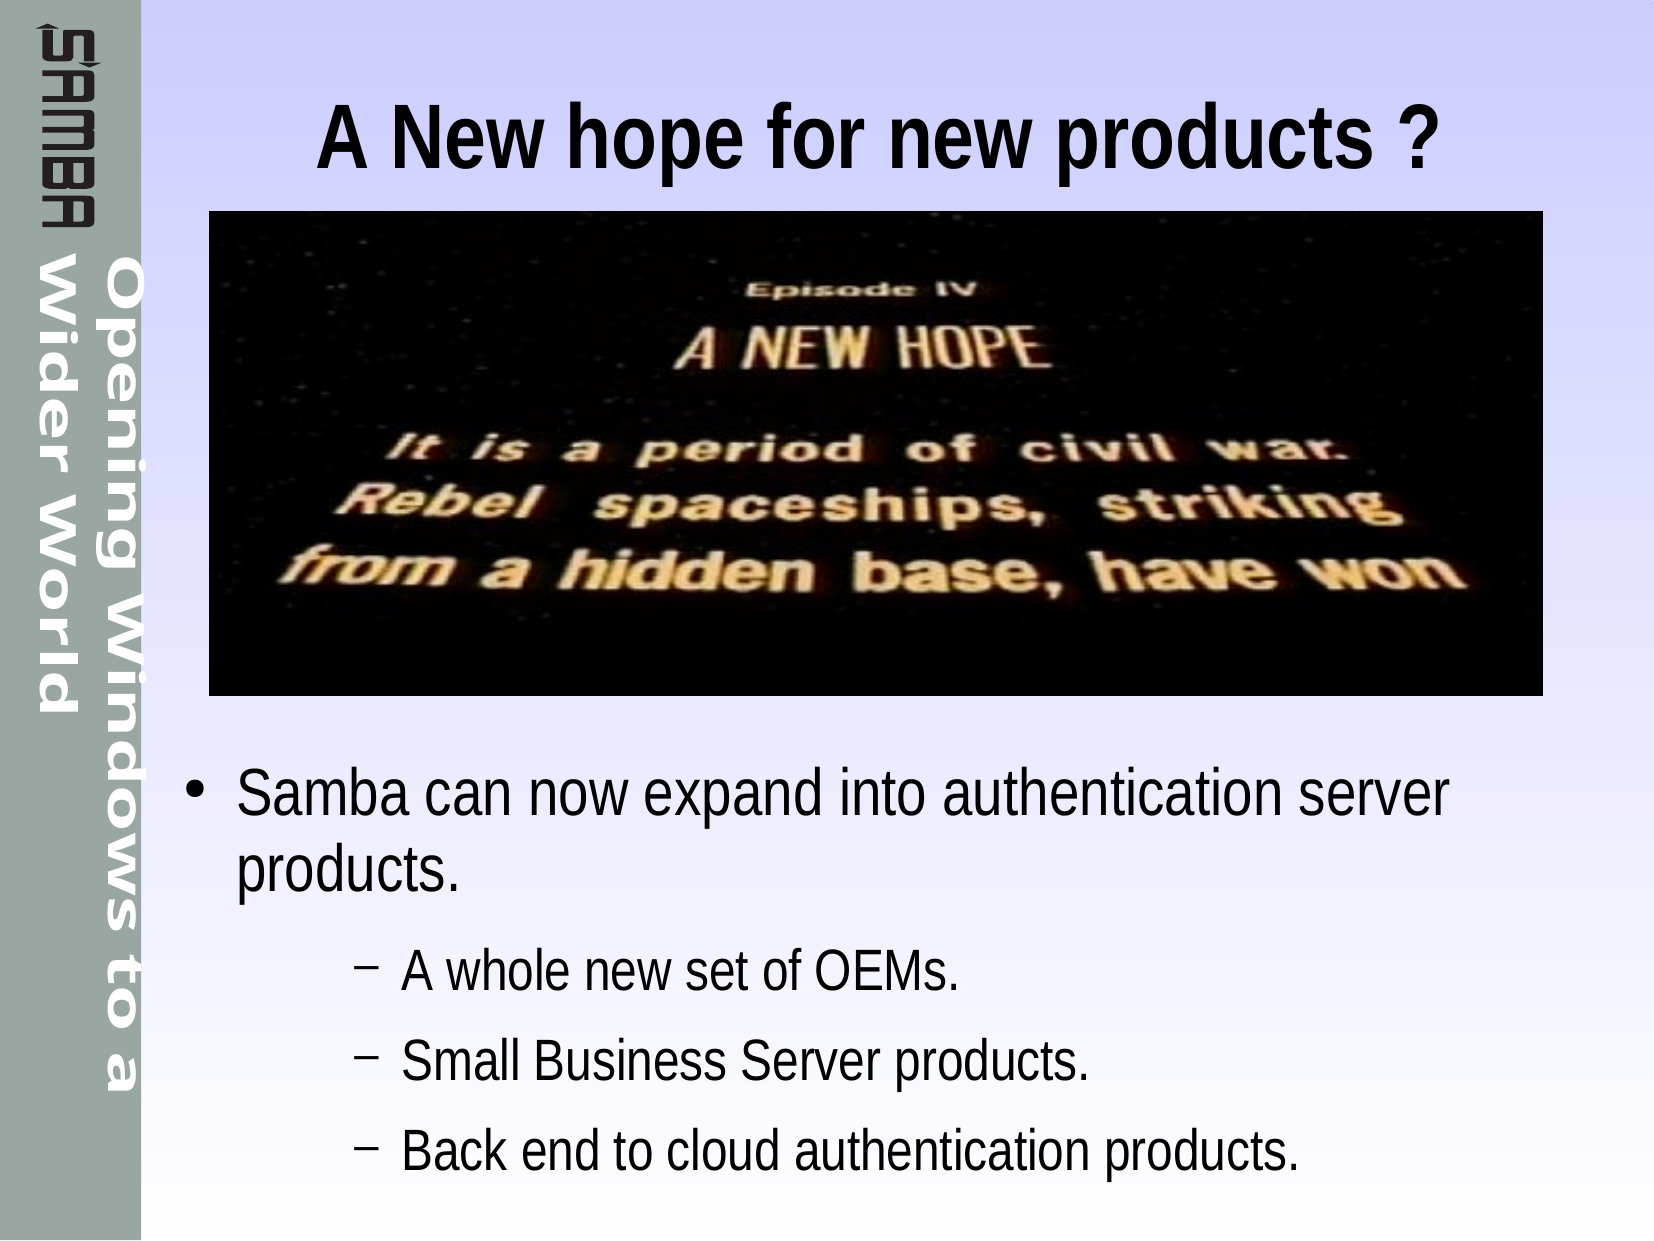

# A New hope for new products ?
Samba can now expand into authentication server products.
A whole new set of OEMs.
Small Business Server products.
Back end to cloud authentication products.